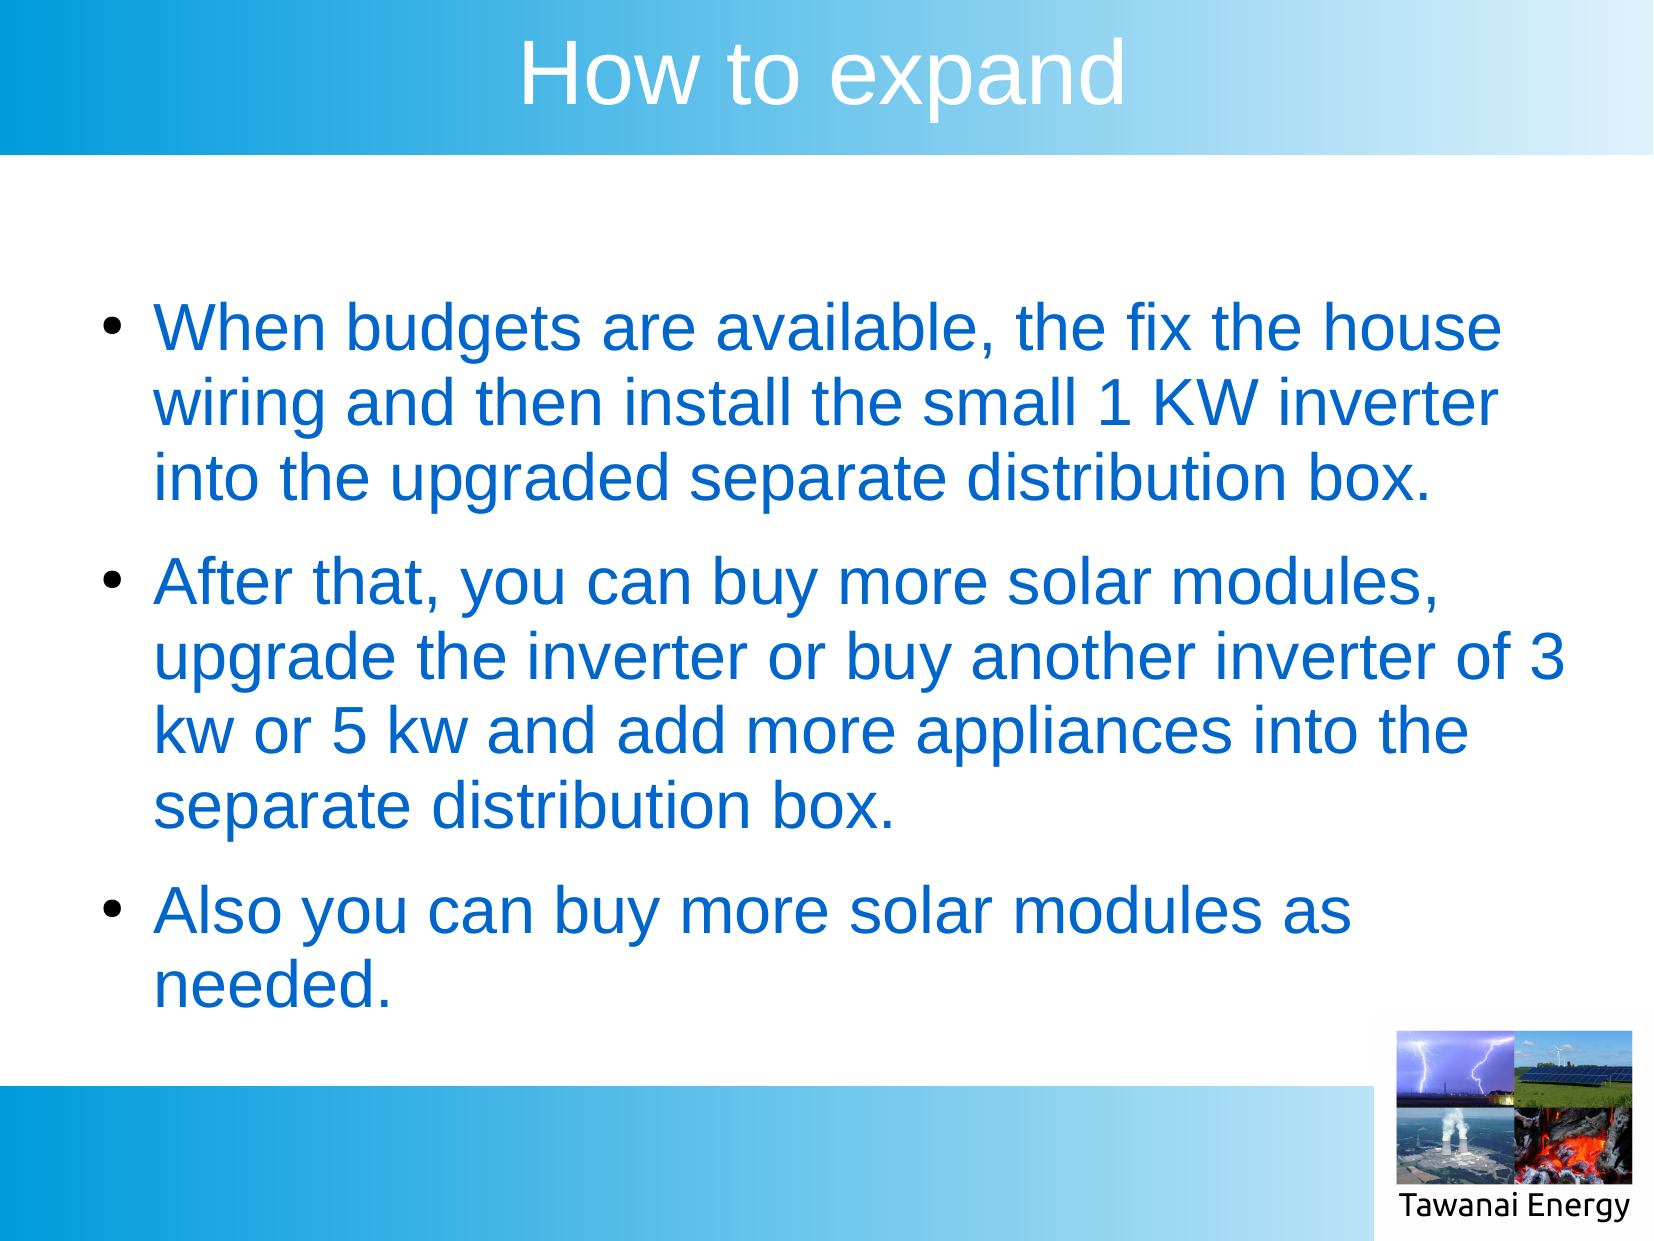

# How to expand
When budgets are available, the fix the house wiring and then install the small 1 KW inverter into the upgraded separate distribution box.
After that, you can buy more solar modules, upgrade the inverter or buy another inverter of 3 kw or 5 kw and add more appliances into the separate distribution box.
Also you can buy more solar modules as needed.